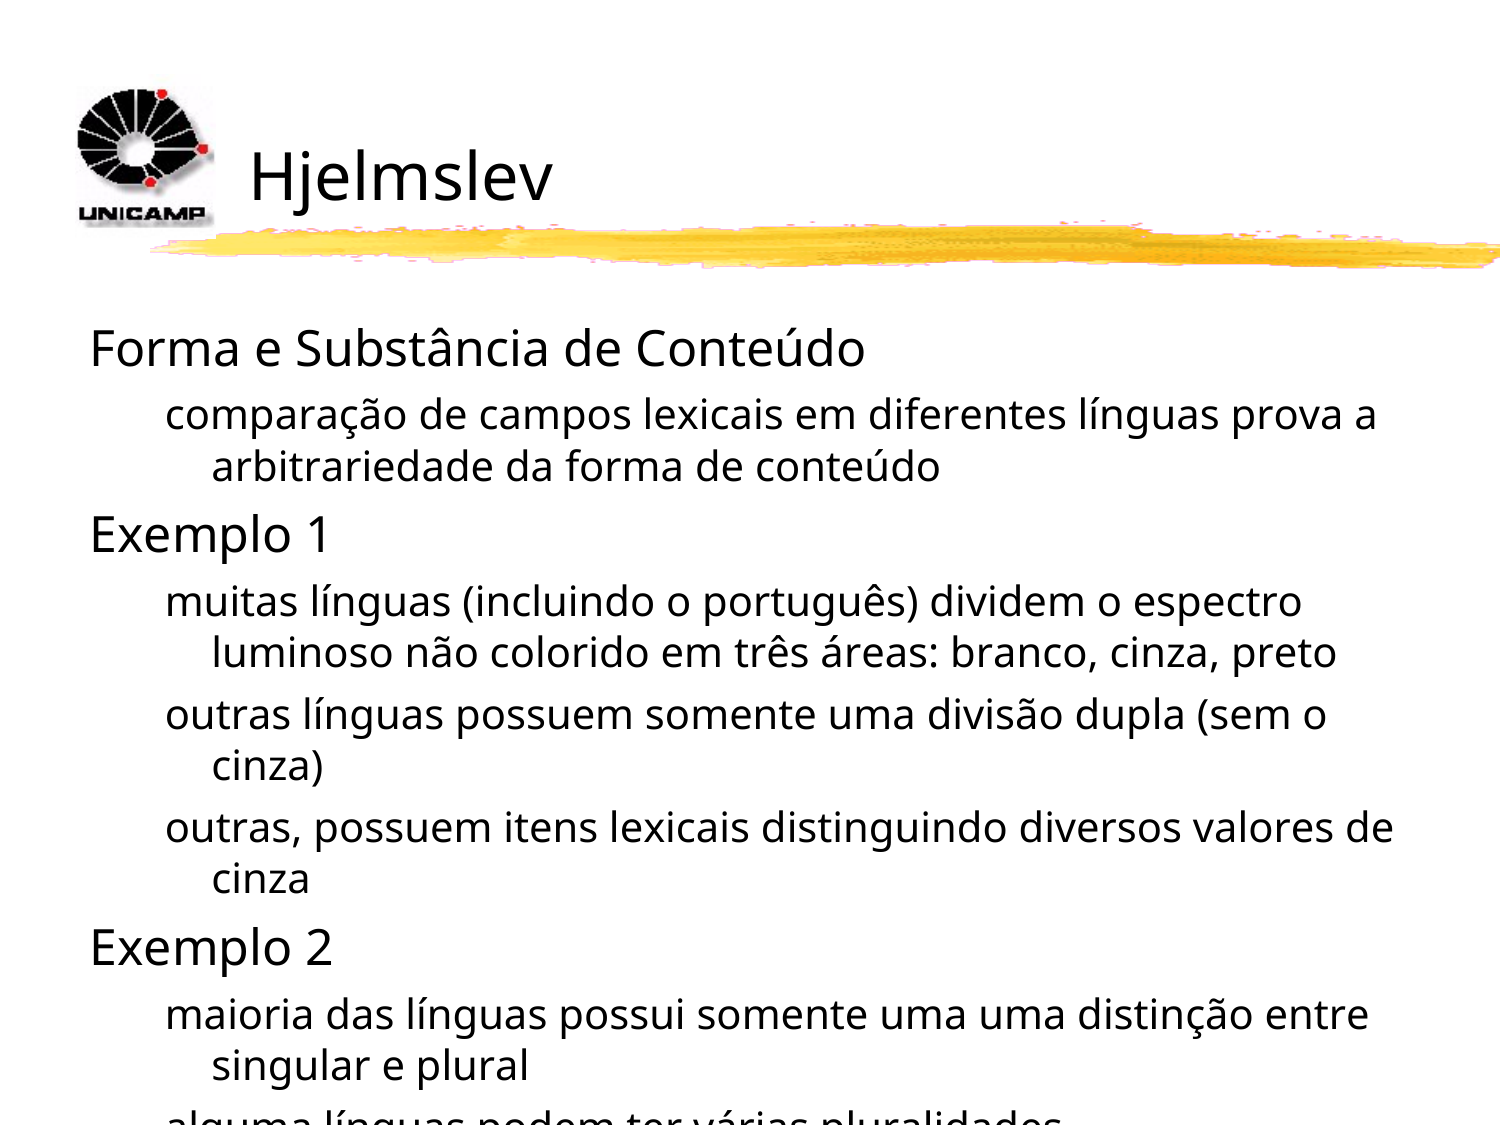

# Hjelmslev
Forma e Substância de Conteúdo
comparação de campos lexicais em diferentes línguas prova a arbitrariedade da forma de conteúdo
Exemplo 1
muitas línguas (incluindo o português) dividem o espectro luminoso não colorido em três áreas: branco, cinza, preto
outras línguas possuem somente uma divisão dupla (sem o cinza)
outras, possuem itens lexicais distinguindo diversos valores de cinza
Exemplo 2
maioria das línguas possui somente uma uma distinção entre singular e plural
alguma línguas podem ter várias pluralidades